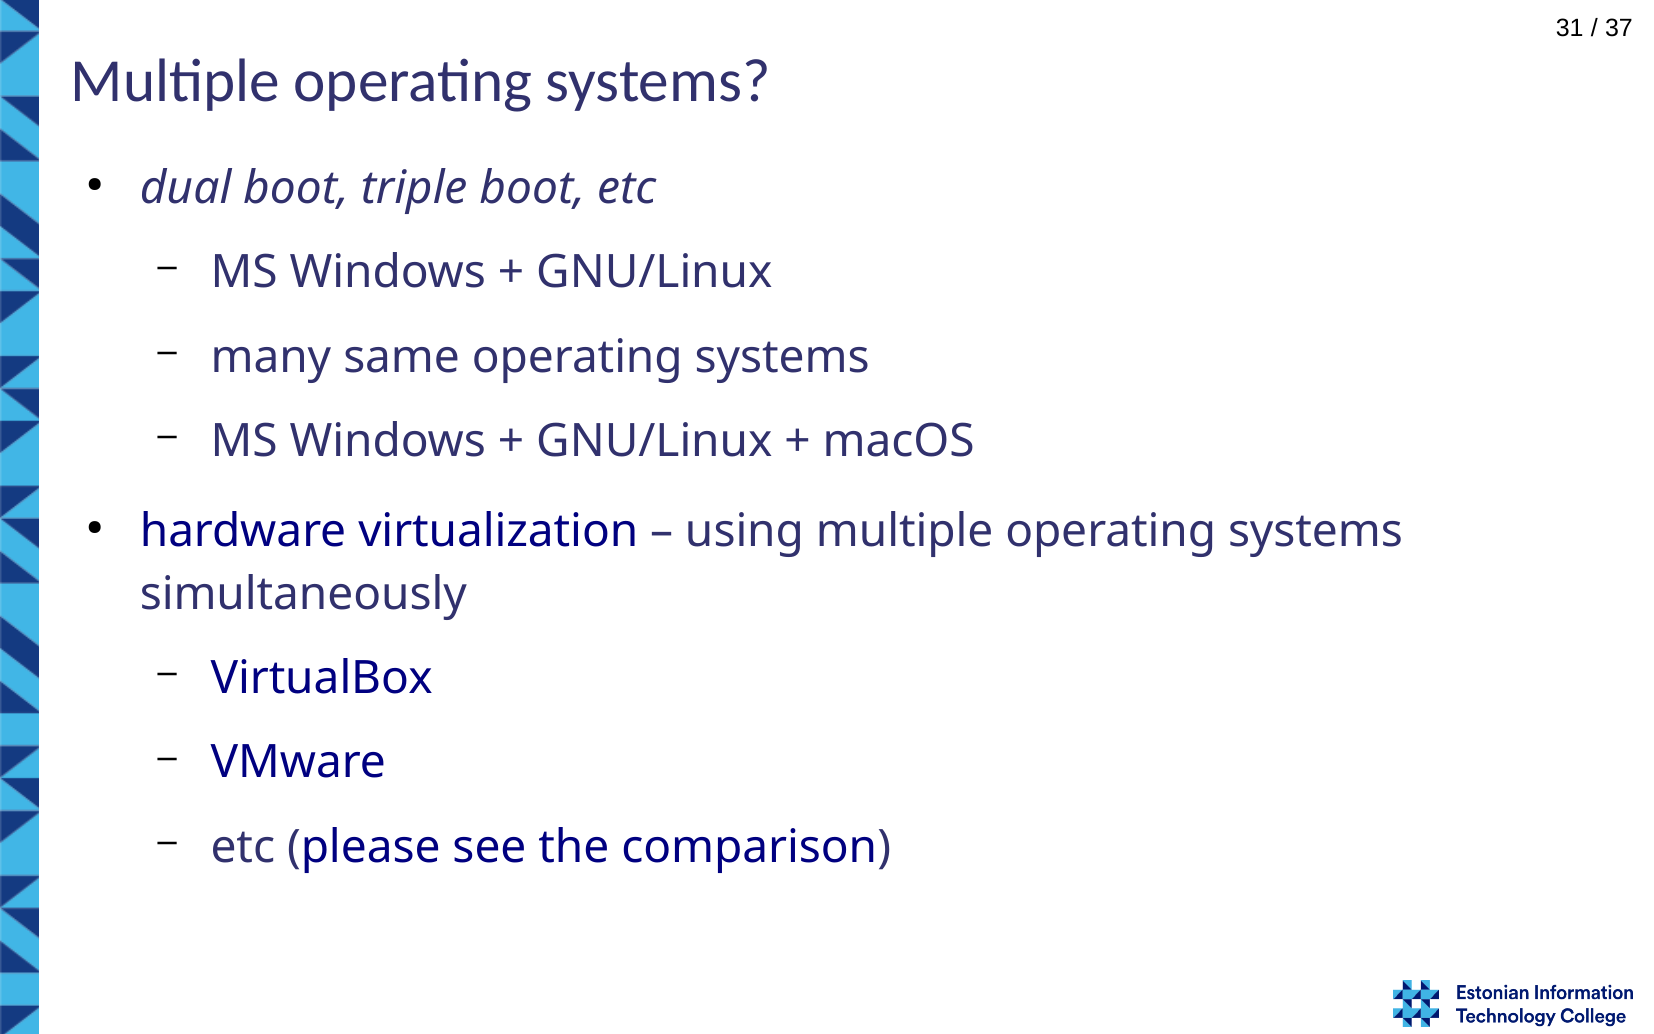

# Multiple operating systems?
dual boot, triple boot, etc
MS Windows + GNU/Linux
many same operating systems
MS Windows + GNU/Linux + macOS
hardware virtualization – using multiple operating systems simultaneously
VirtualBox
VMware
etc (please see the comparison)